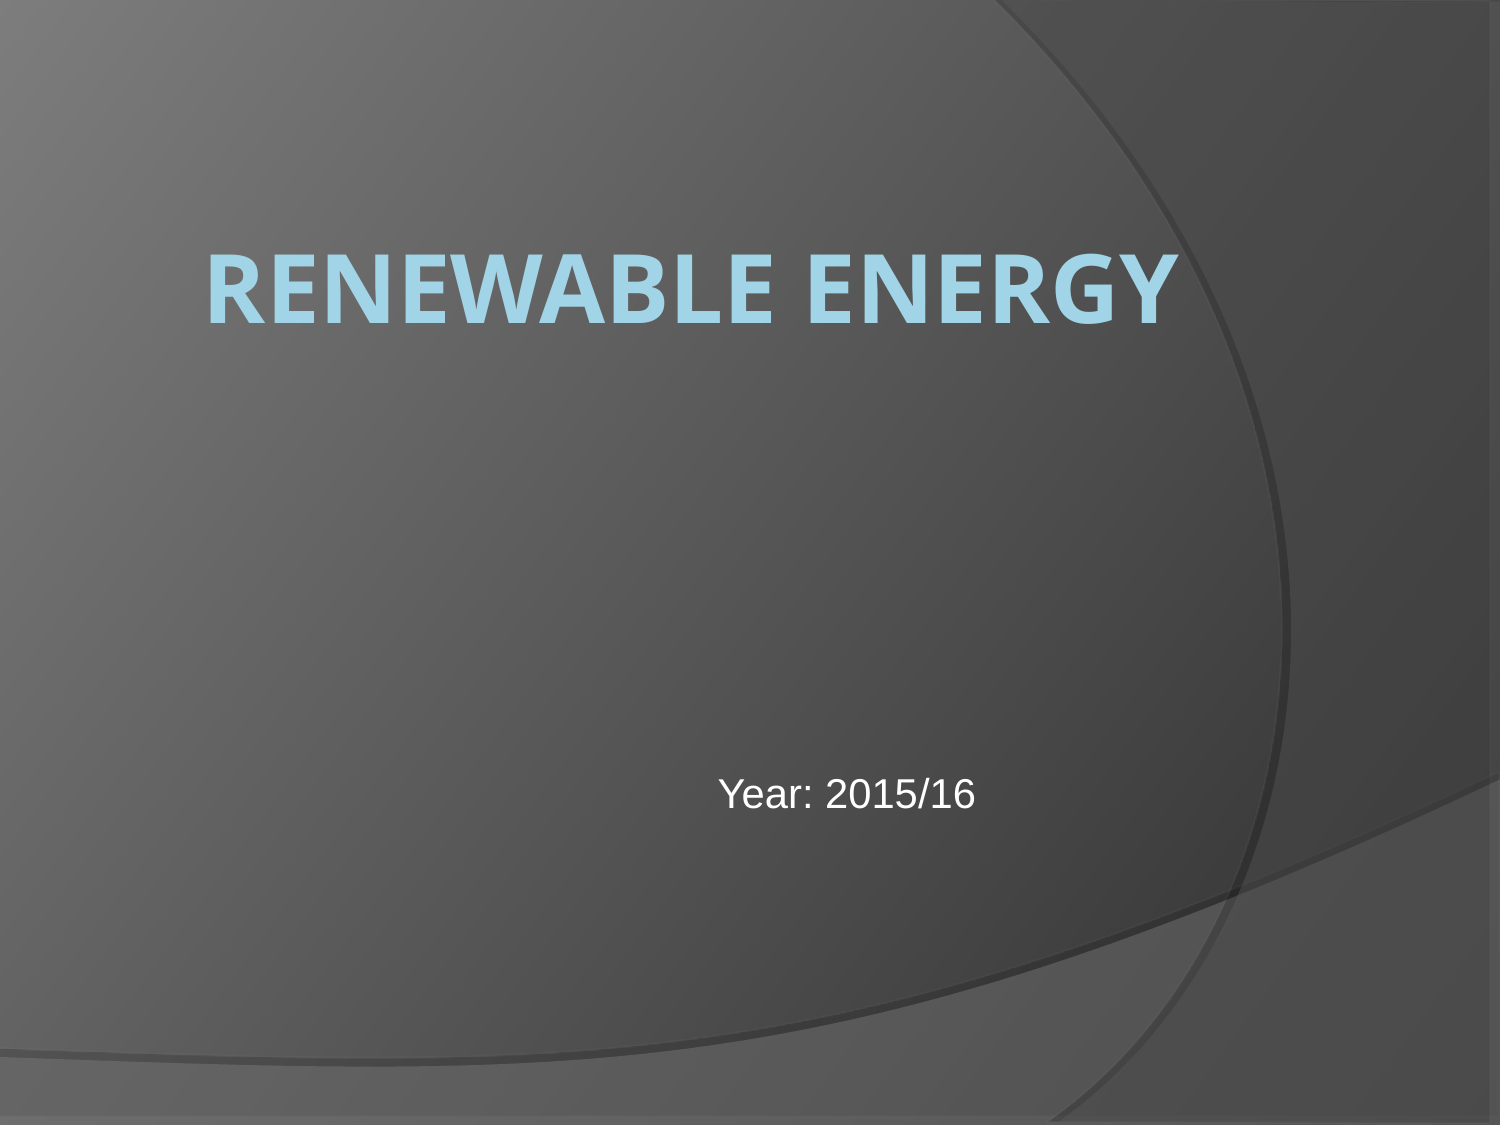

# Renewable energy
| | Year: 2015/16 |
| --- | --- |